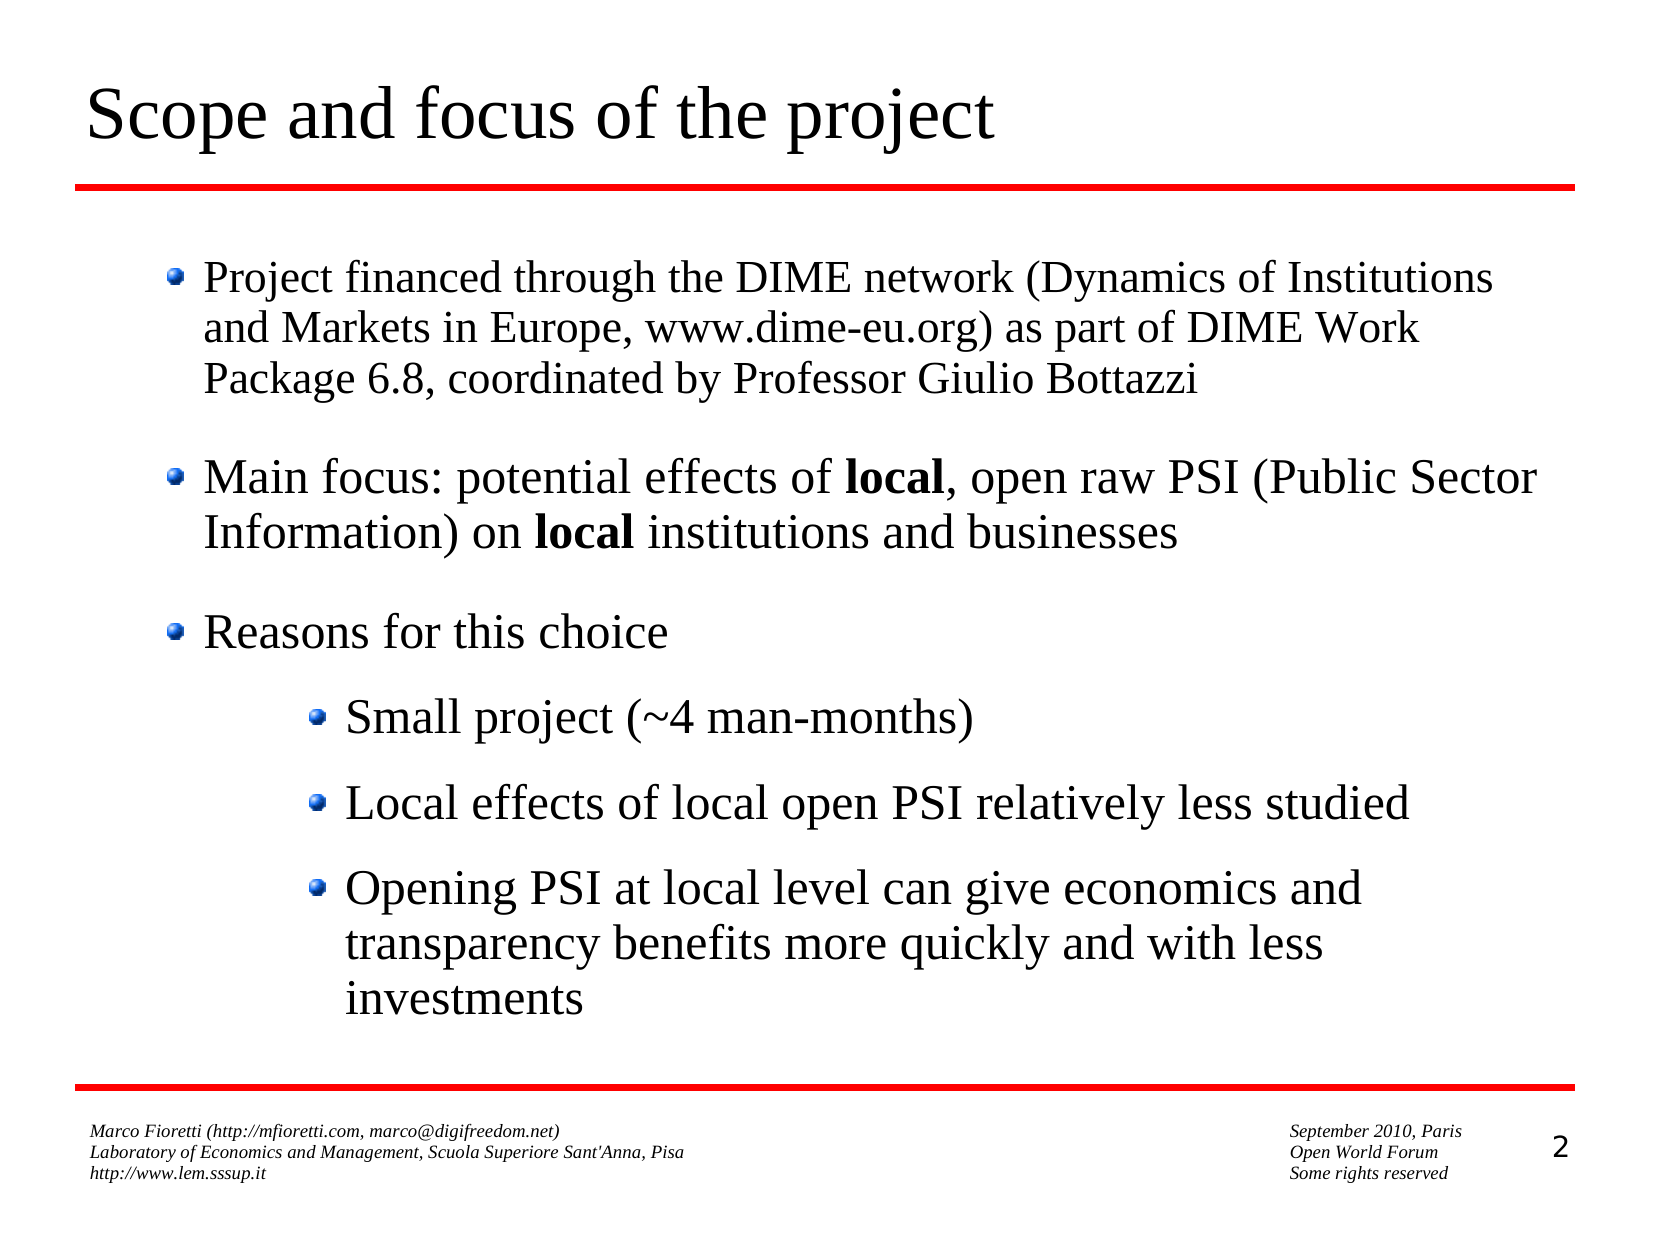

#
Scope and focus of the project
Project financed through the DIME network (Dynamics of Institutions and Markets in Europe, www.dime-eu.org) as part of DIME Work Package 6.8, coordinated by Professor Giulio Bottazzi
Main focus: potential effects of local, open raw PSI (Public Sector Information) on local institutions and businesses
Reasons for this choice
Small project (~4 man-months)
Local effects of local open PSI relatively less studied
Opening PSI at local level can give economics and transparency benefits more quickly and with less investments
Marco Fioretti (http://mfioretti.com, marco@digifreedom.net) 							September 2010, Paris
Laboratory of Economics and Management, Scuola Superiore Sant'Anna, Pisa									Open World Forum
http://www.lem.sssup.it														Some rights reserved
2